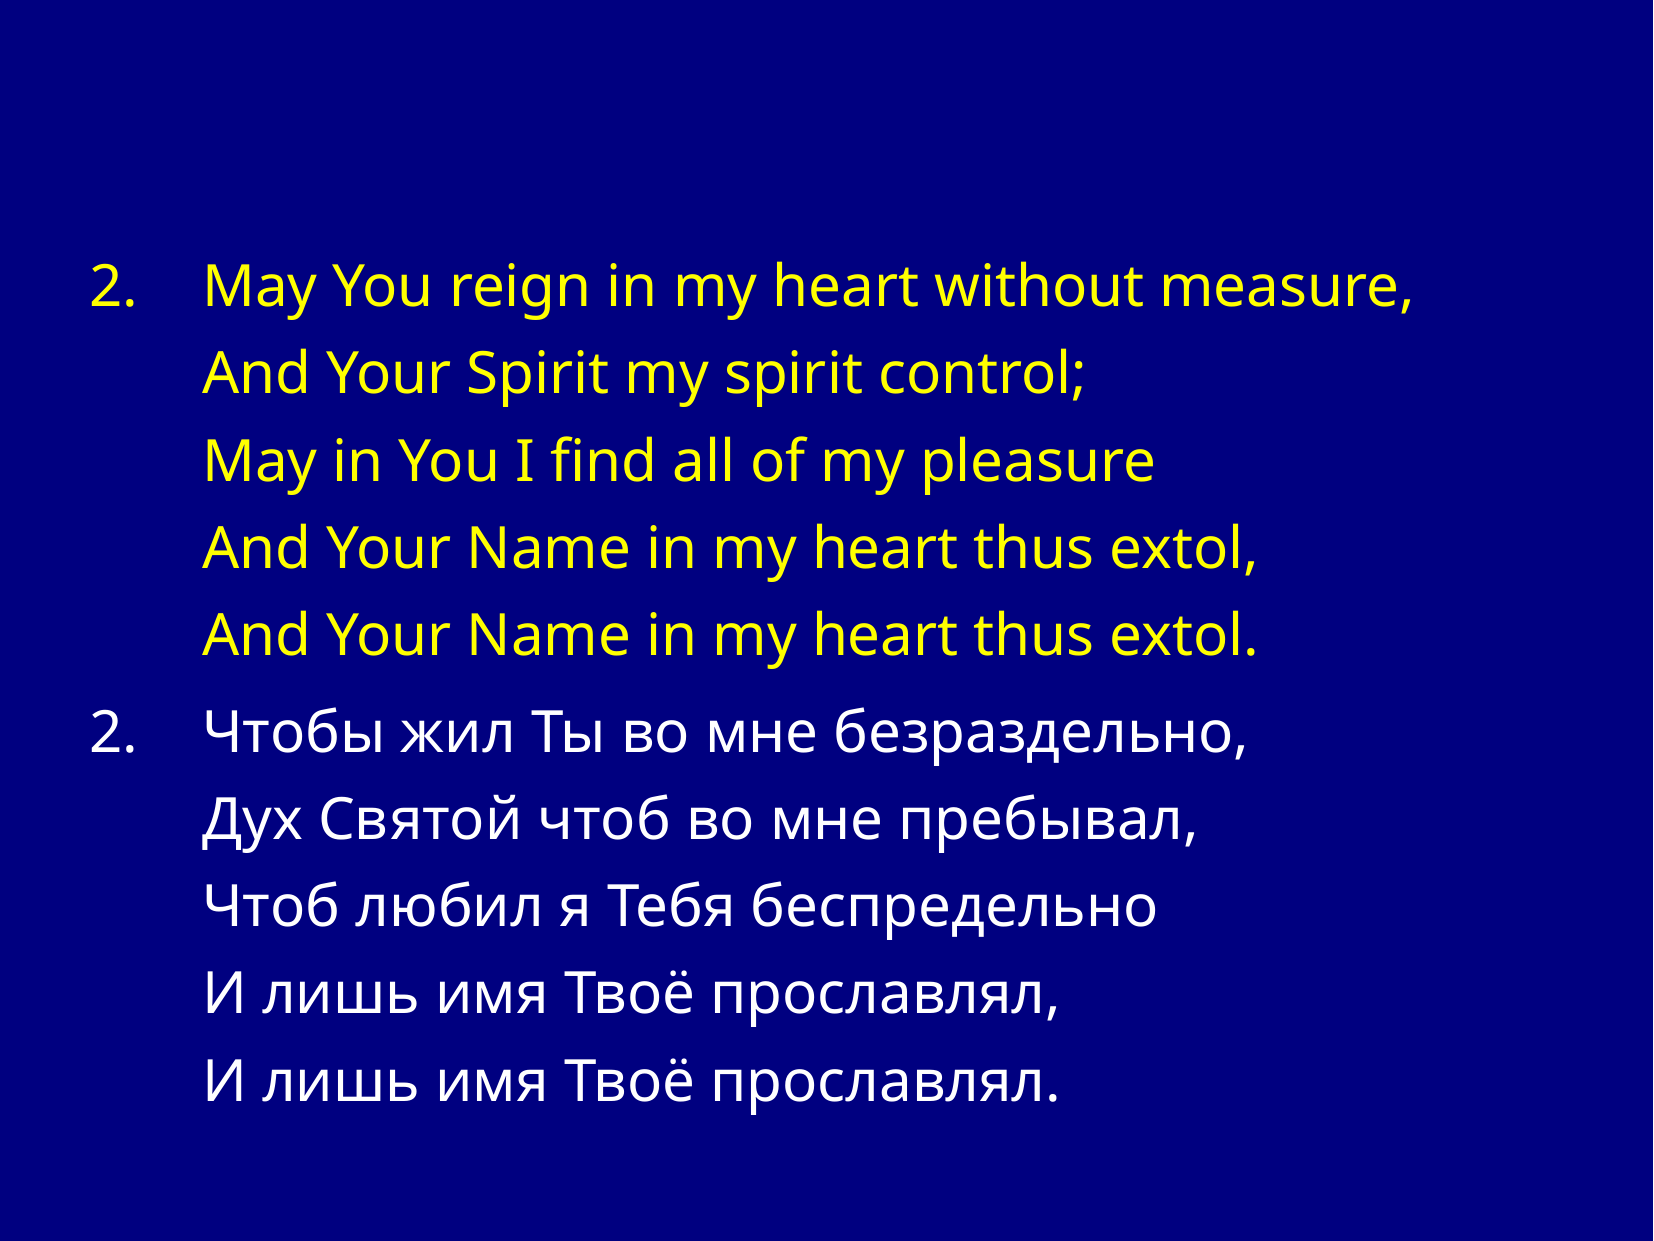

2.	May You reign in my heart without measure,
	And Your Spirit my spirit control;
	May in You I find all of my pleasure
	And Your Name in my heart thus extol,
	And Your Name in my heart thus extol.
2.	Чтобы жил Ты во мне безраздельно,
	Дух Святой чтоб во мне пребывал,
	Чтоб любил я Тебя беспредельно
	И лишь имя Твоё прославлял,
	И лишь имя Твоё прославлял.